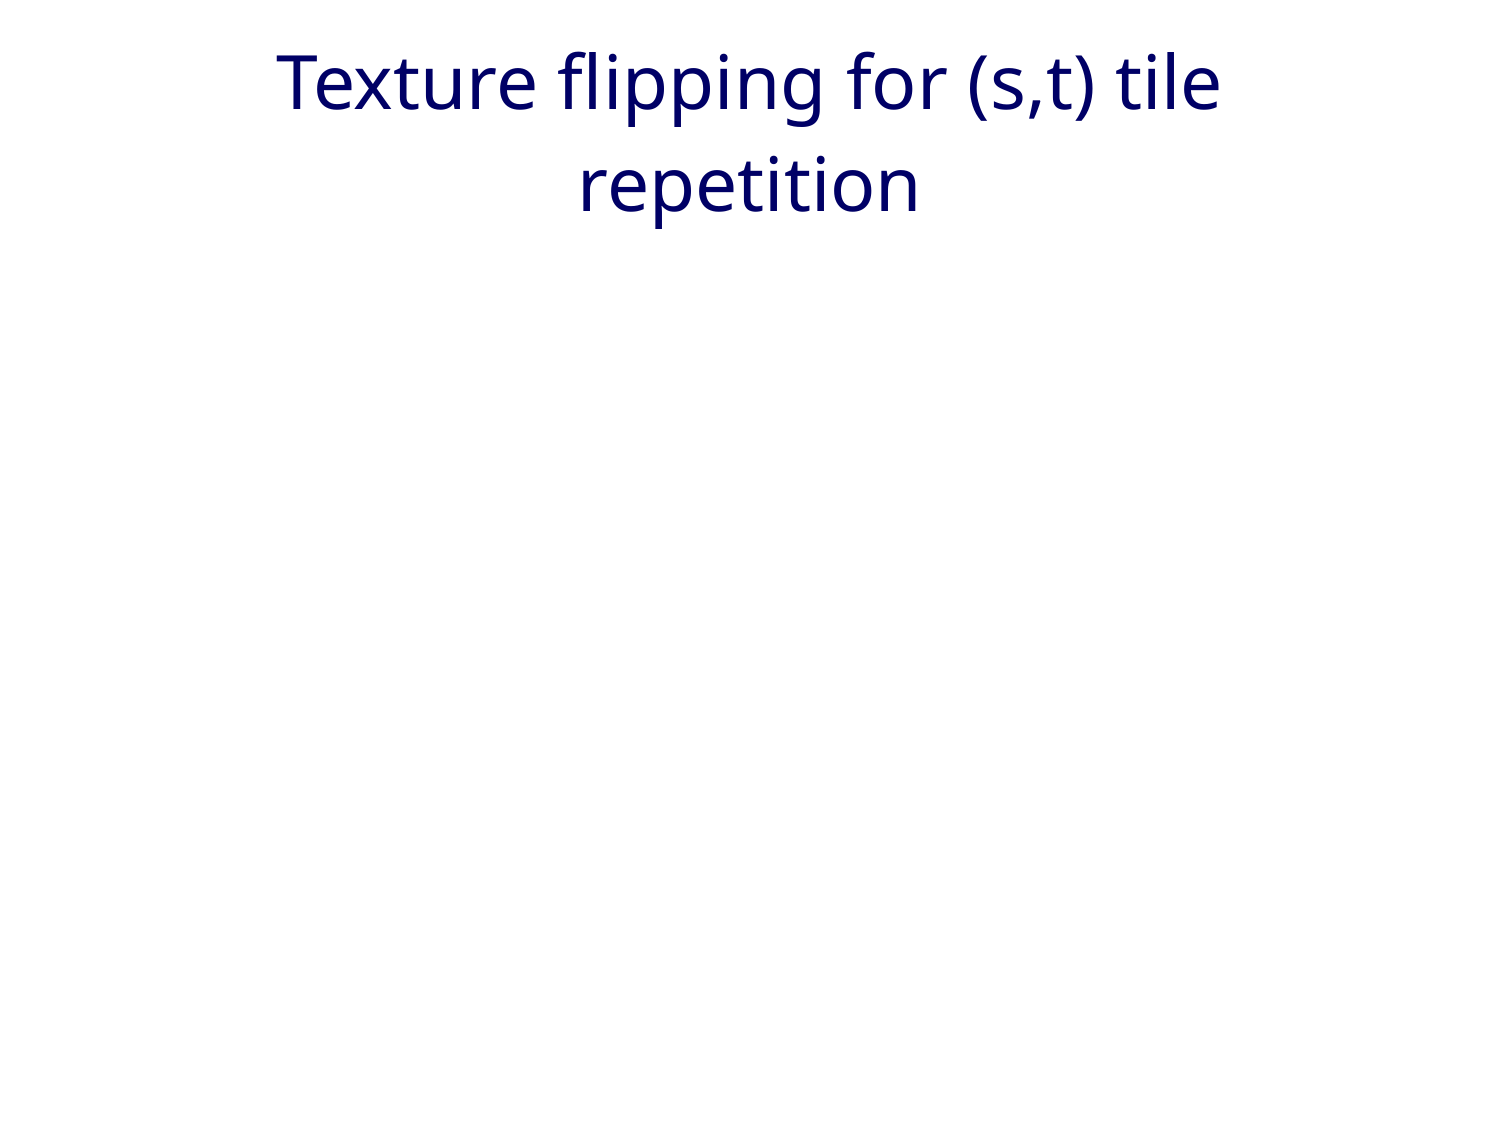

# Texture flipping for (s,t) tile repetition